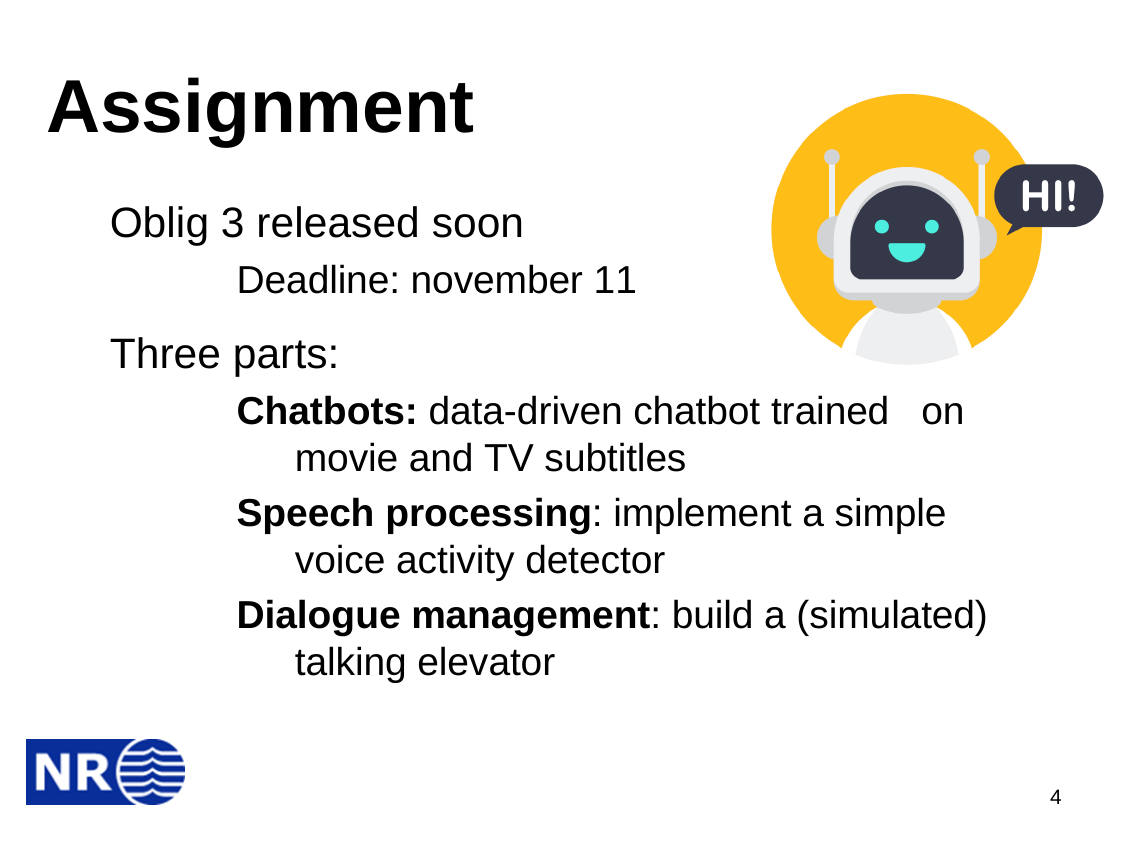

# Assignment
Oblig 3 released soon
Deadline: november 11
Three parts:
Chatbots: data-driven chatbot trained on movie and TV subtitles
Speech processing: implement a simple voice activity detector
Dialogue management: build a (simulated) talking elevator
4